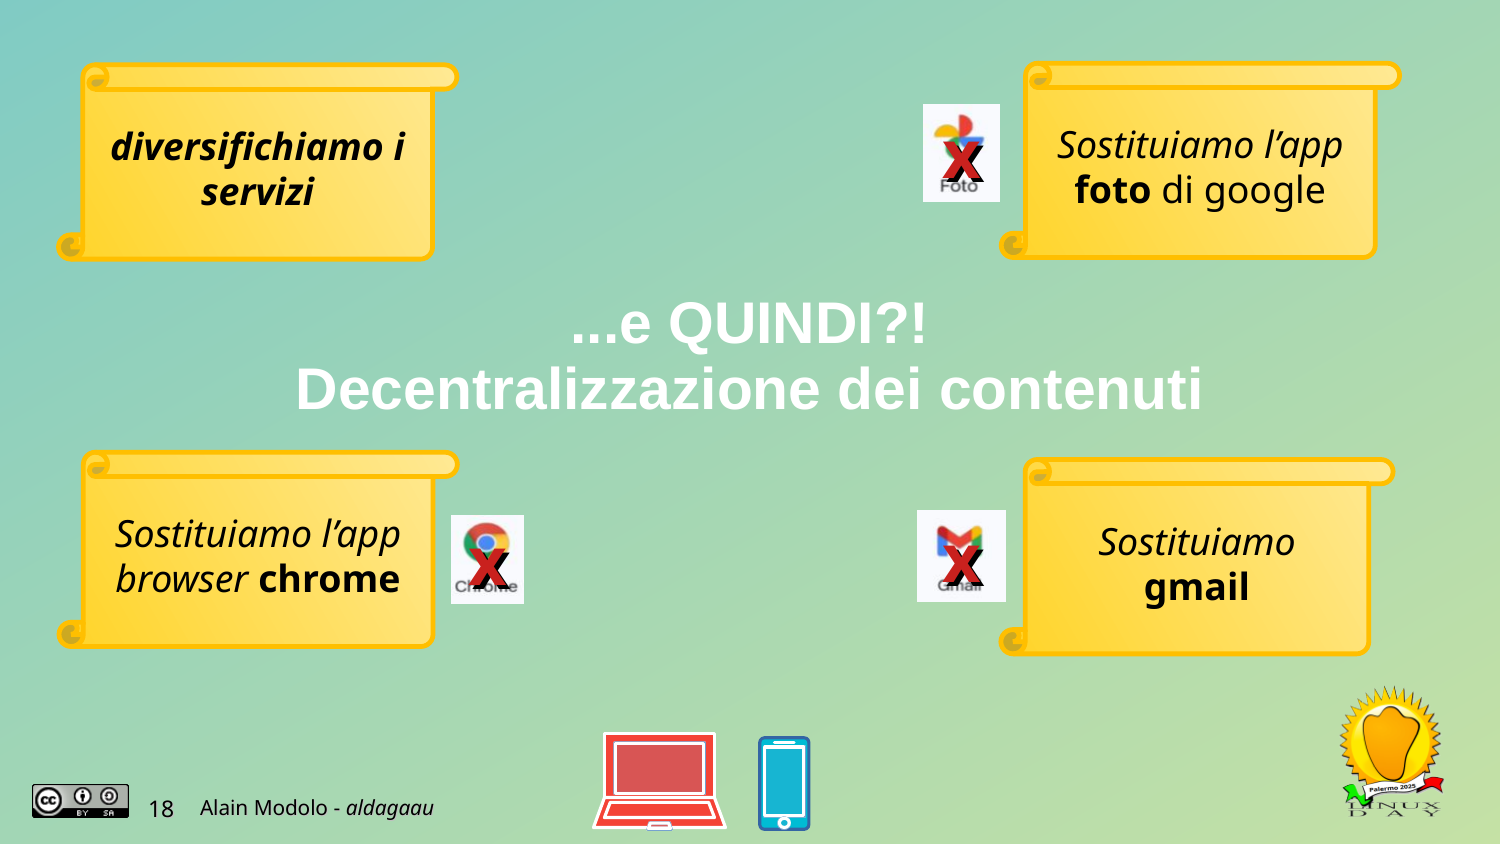

Sostituiamo l’app
foto di google
diversifichiamo i servizi
x
# ...e QUINDI?! Decentralizzazione dei contenuti
Sostituiamo l’app
browser chrome
Sostituiamo
gmail
x
x